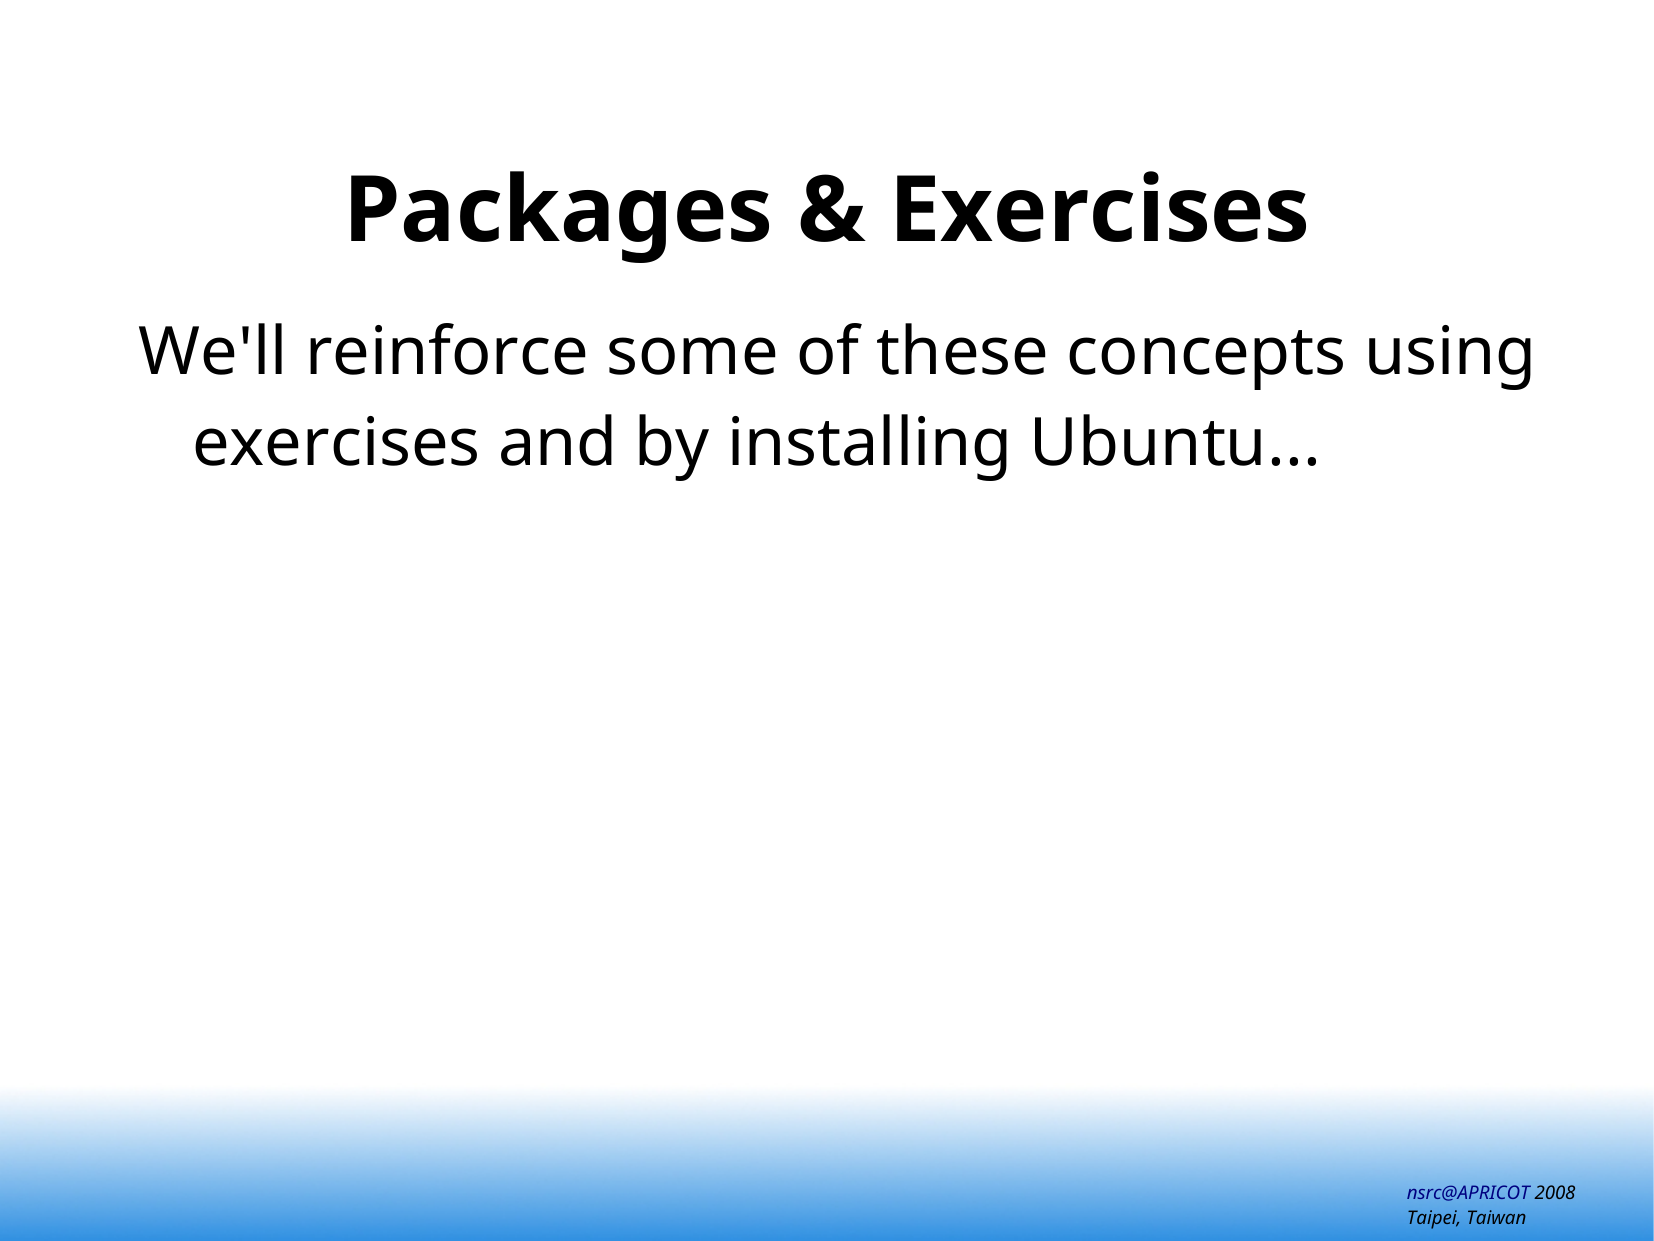

# Packages & Exercises
We'll reinforce some of these concepts using exercises and by installing Ubuntu...